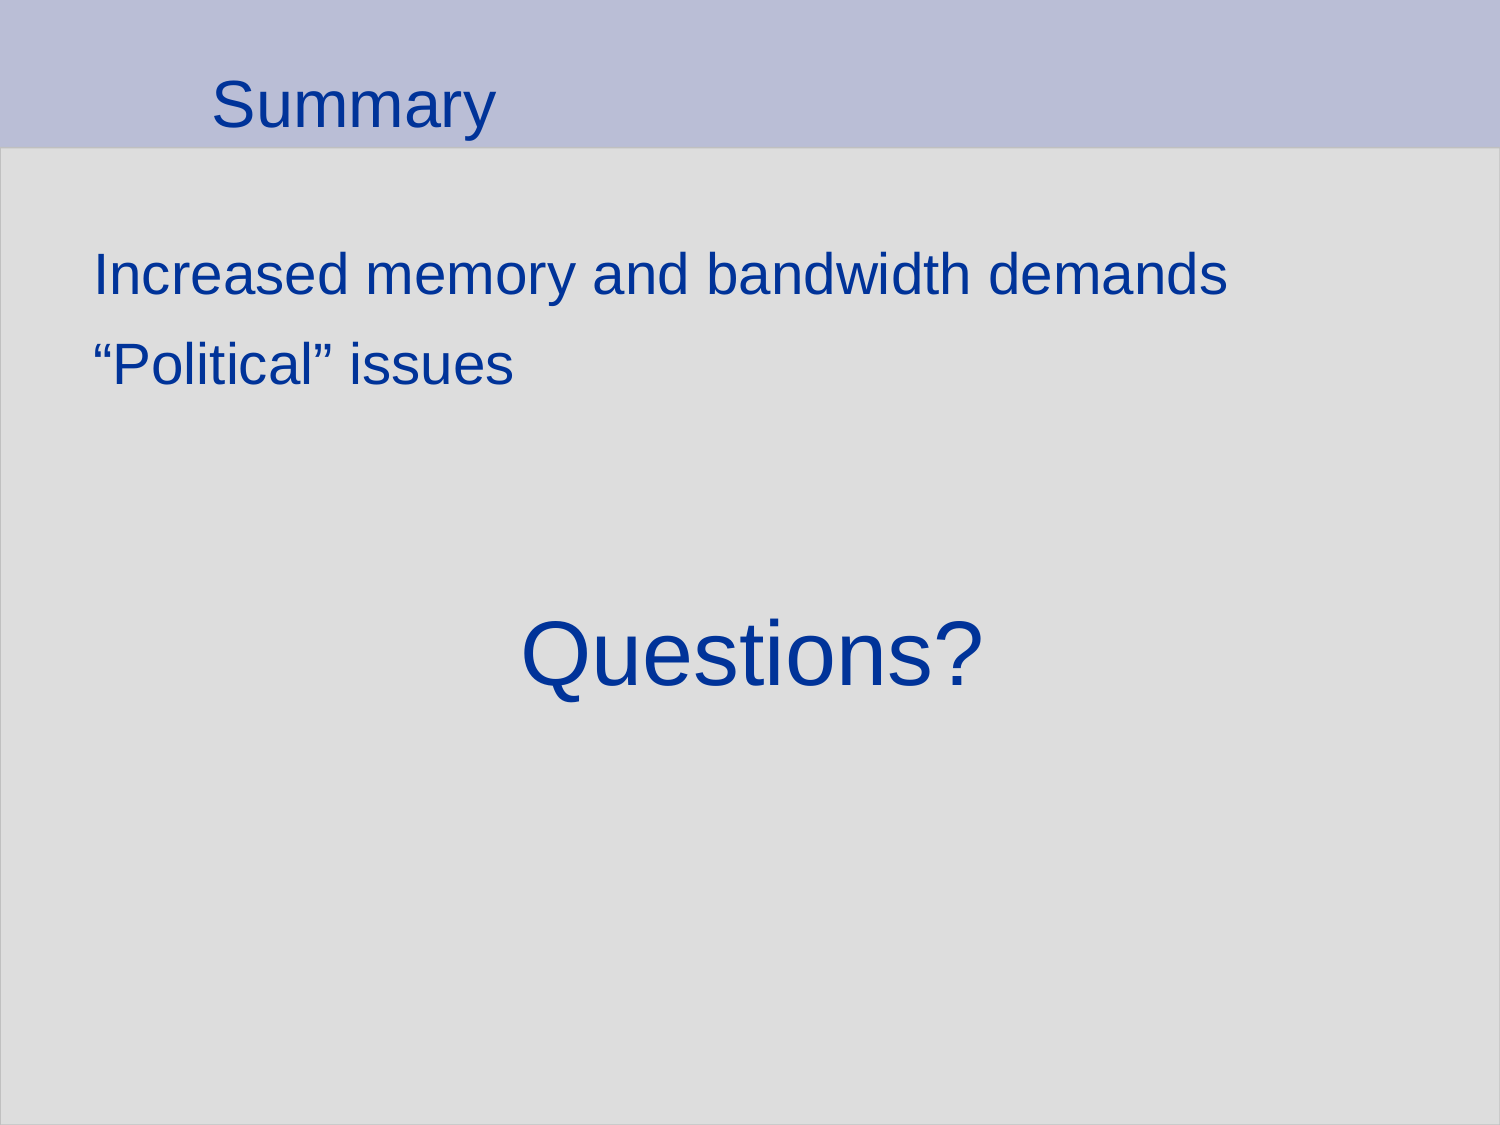

Summary
Increased memory and bandwidth demands
“Political” issues
Questions?